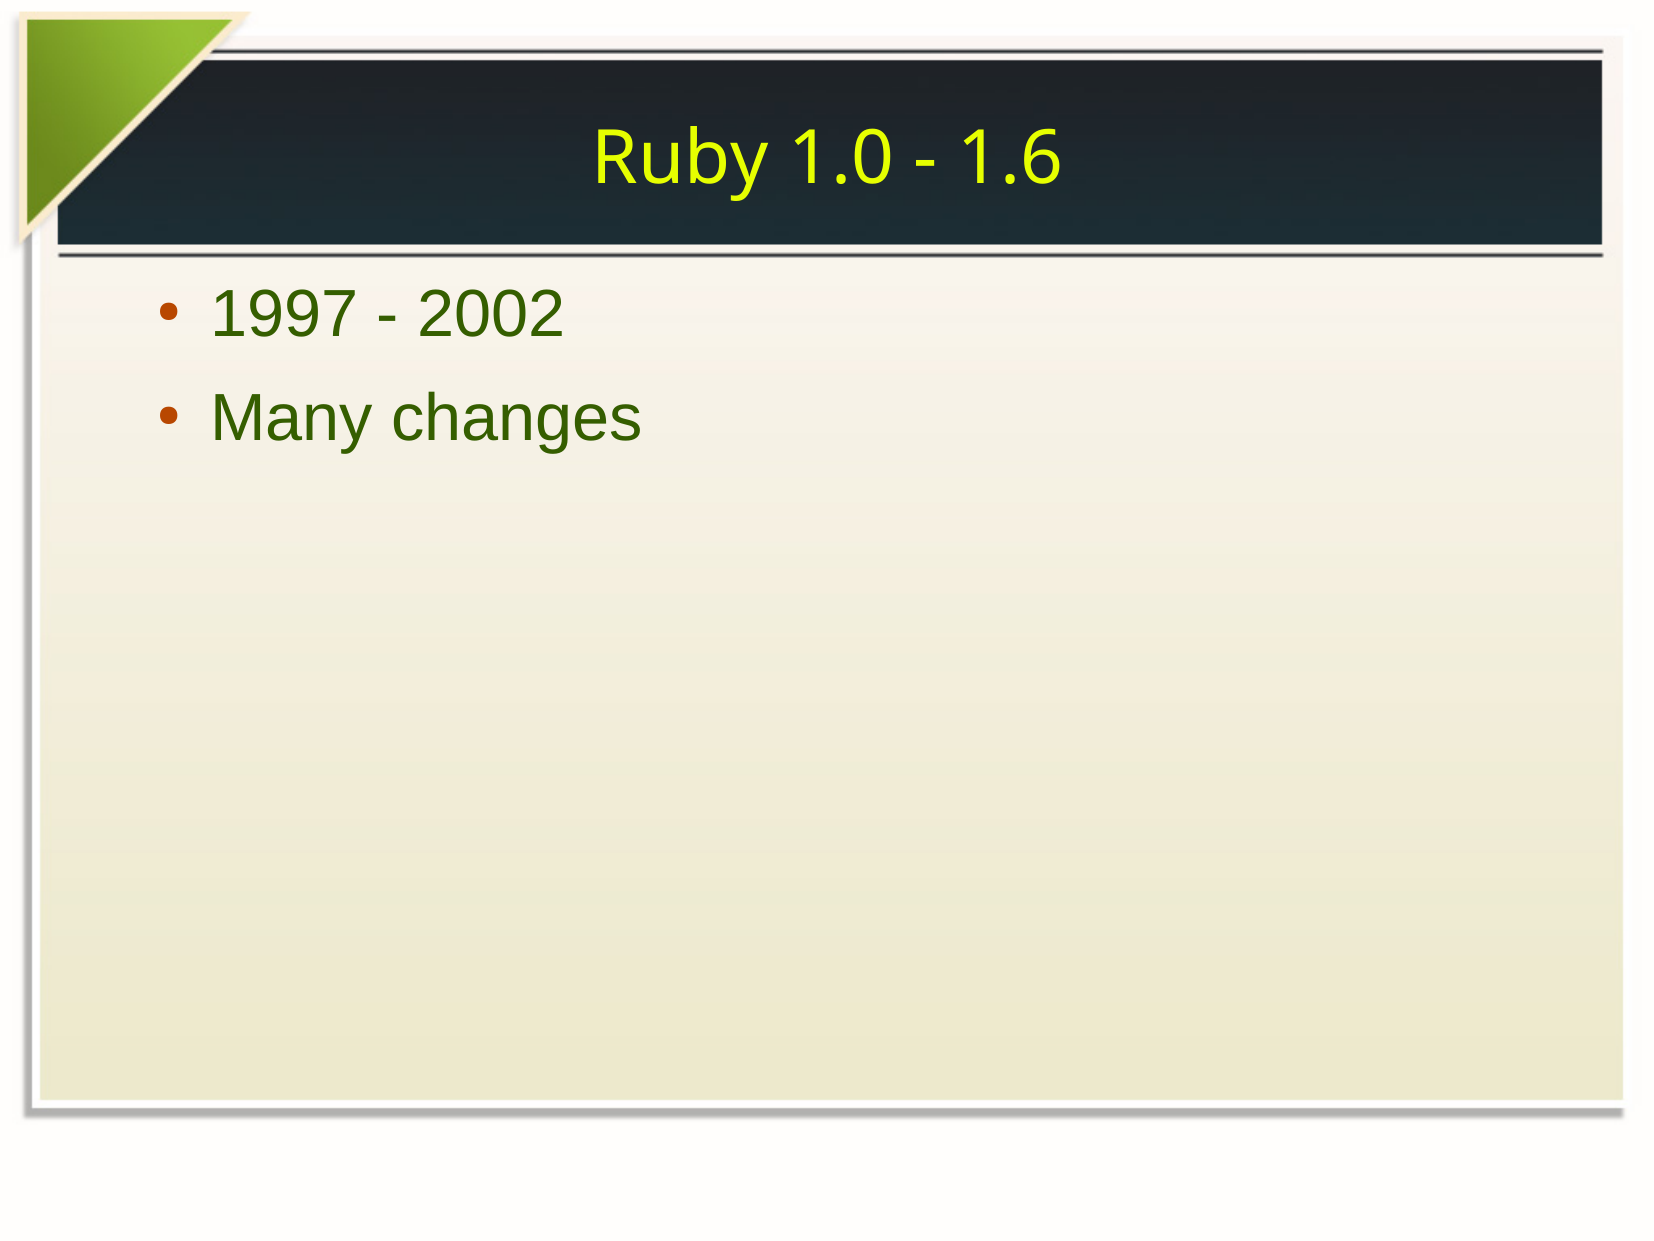

# Ruby 1.0 - 1.6
1997 - 2002
Many changes